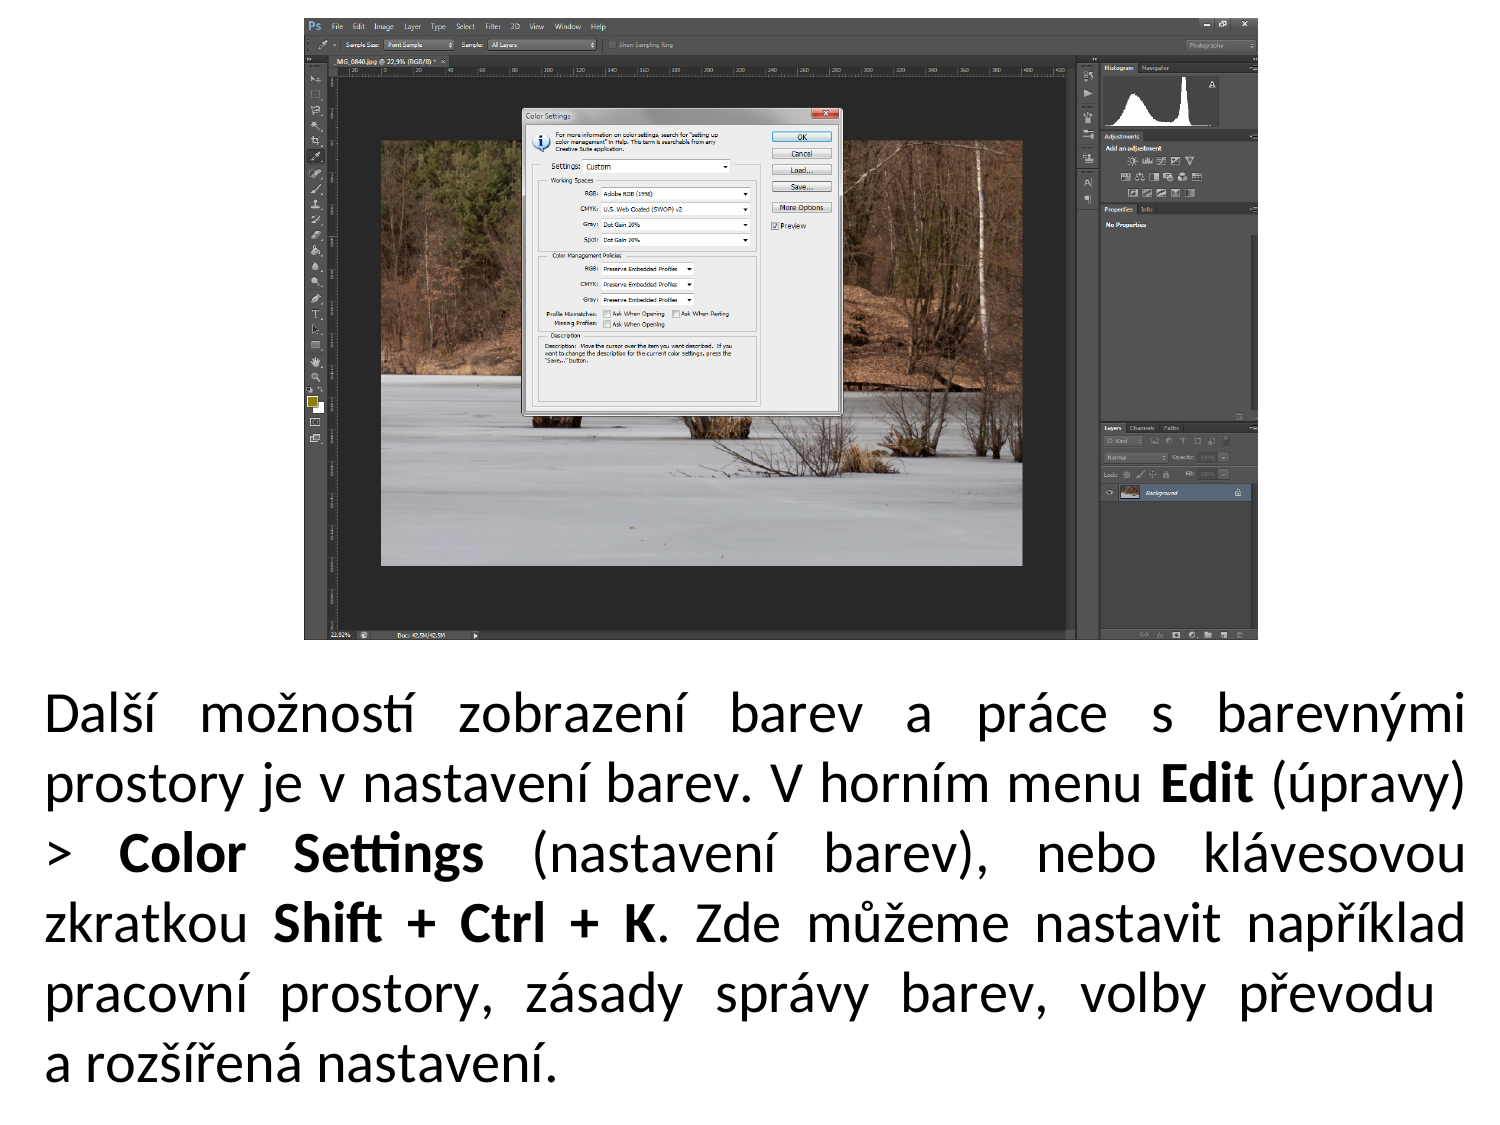

Další možností zobrazení barev a práce s barevnými prostory je v nastavení barev. V horním menu Edit (úpravy) > Color Settings (nastavení barev), nebo klávesovou zkratkou Shift + Ctrl + K. Zde můžeme nastavit například pracovní prostory, zásady správy barev, volby převodu
a rozšířená nastavení.